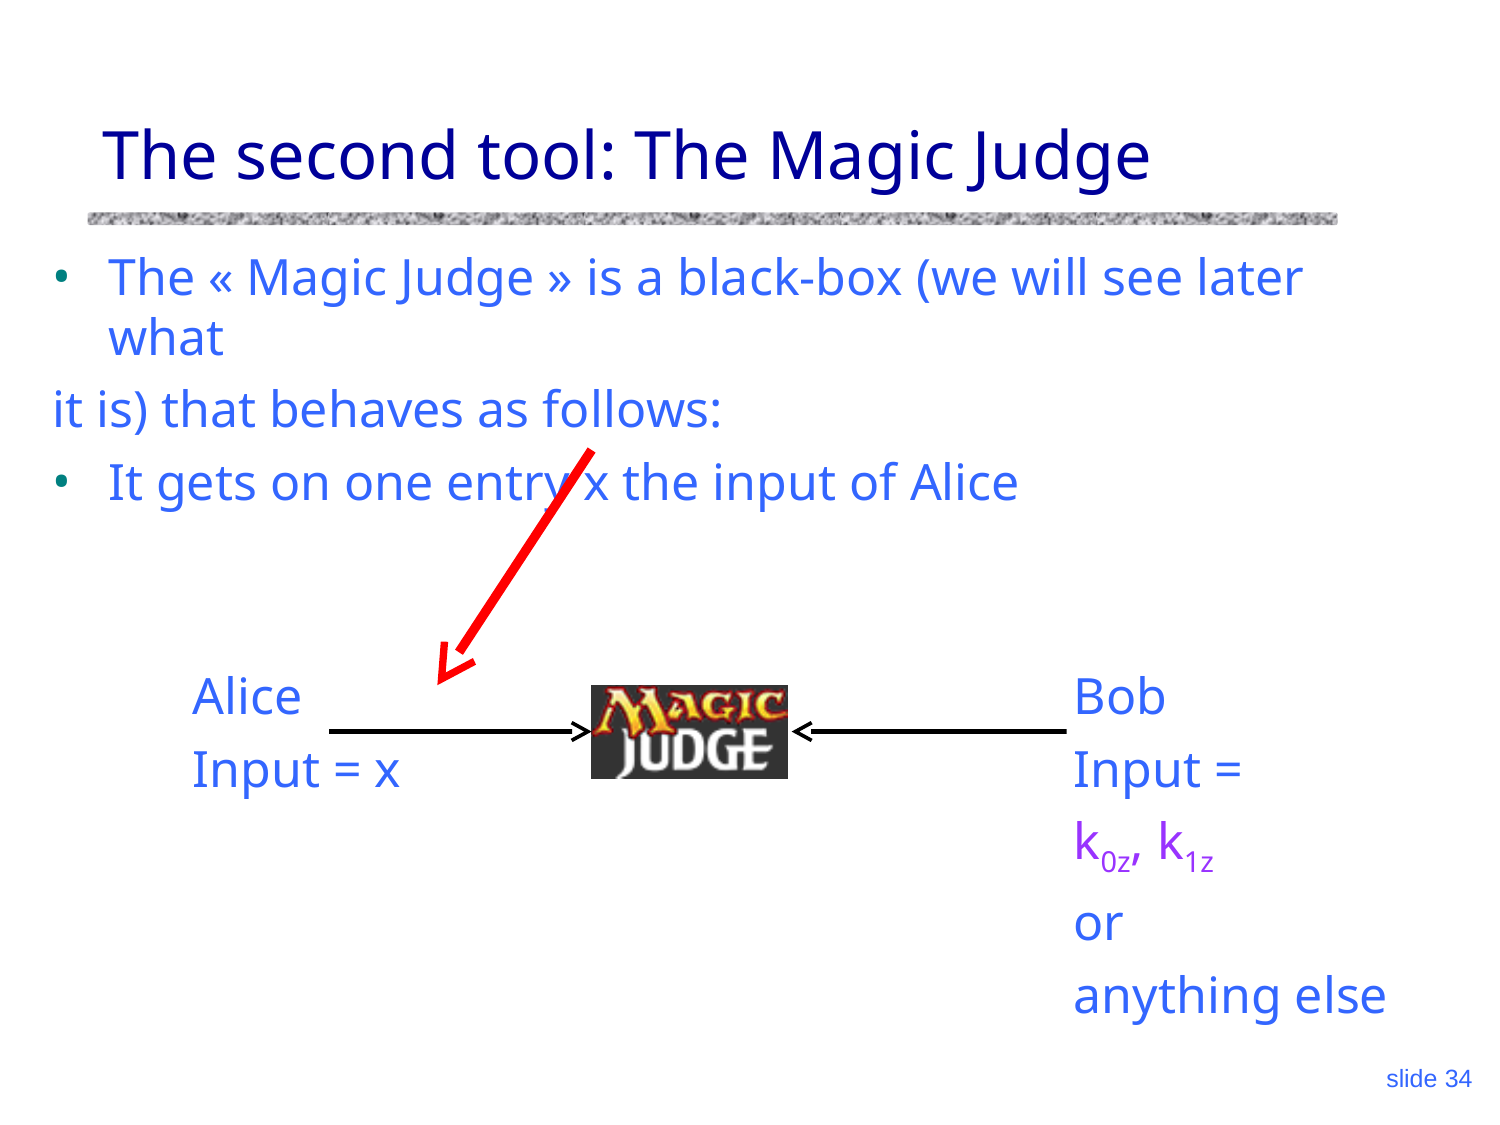

# The second tool: The Magic Judge
The « Magic Judge » is a black-box (we will see later what
it is) that behaves as follows:
It gets on one entry x the input of Alice
Alice
Input = x
Bob
Input =
k0z, k1z
or
anything else
slide